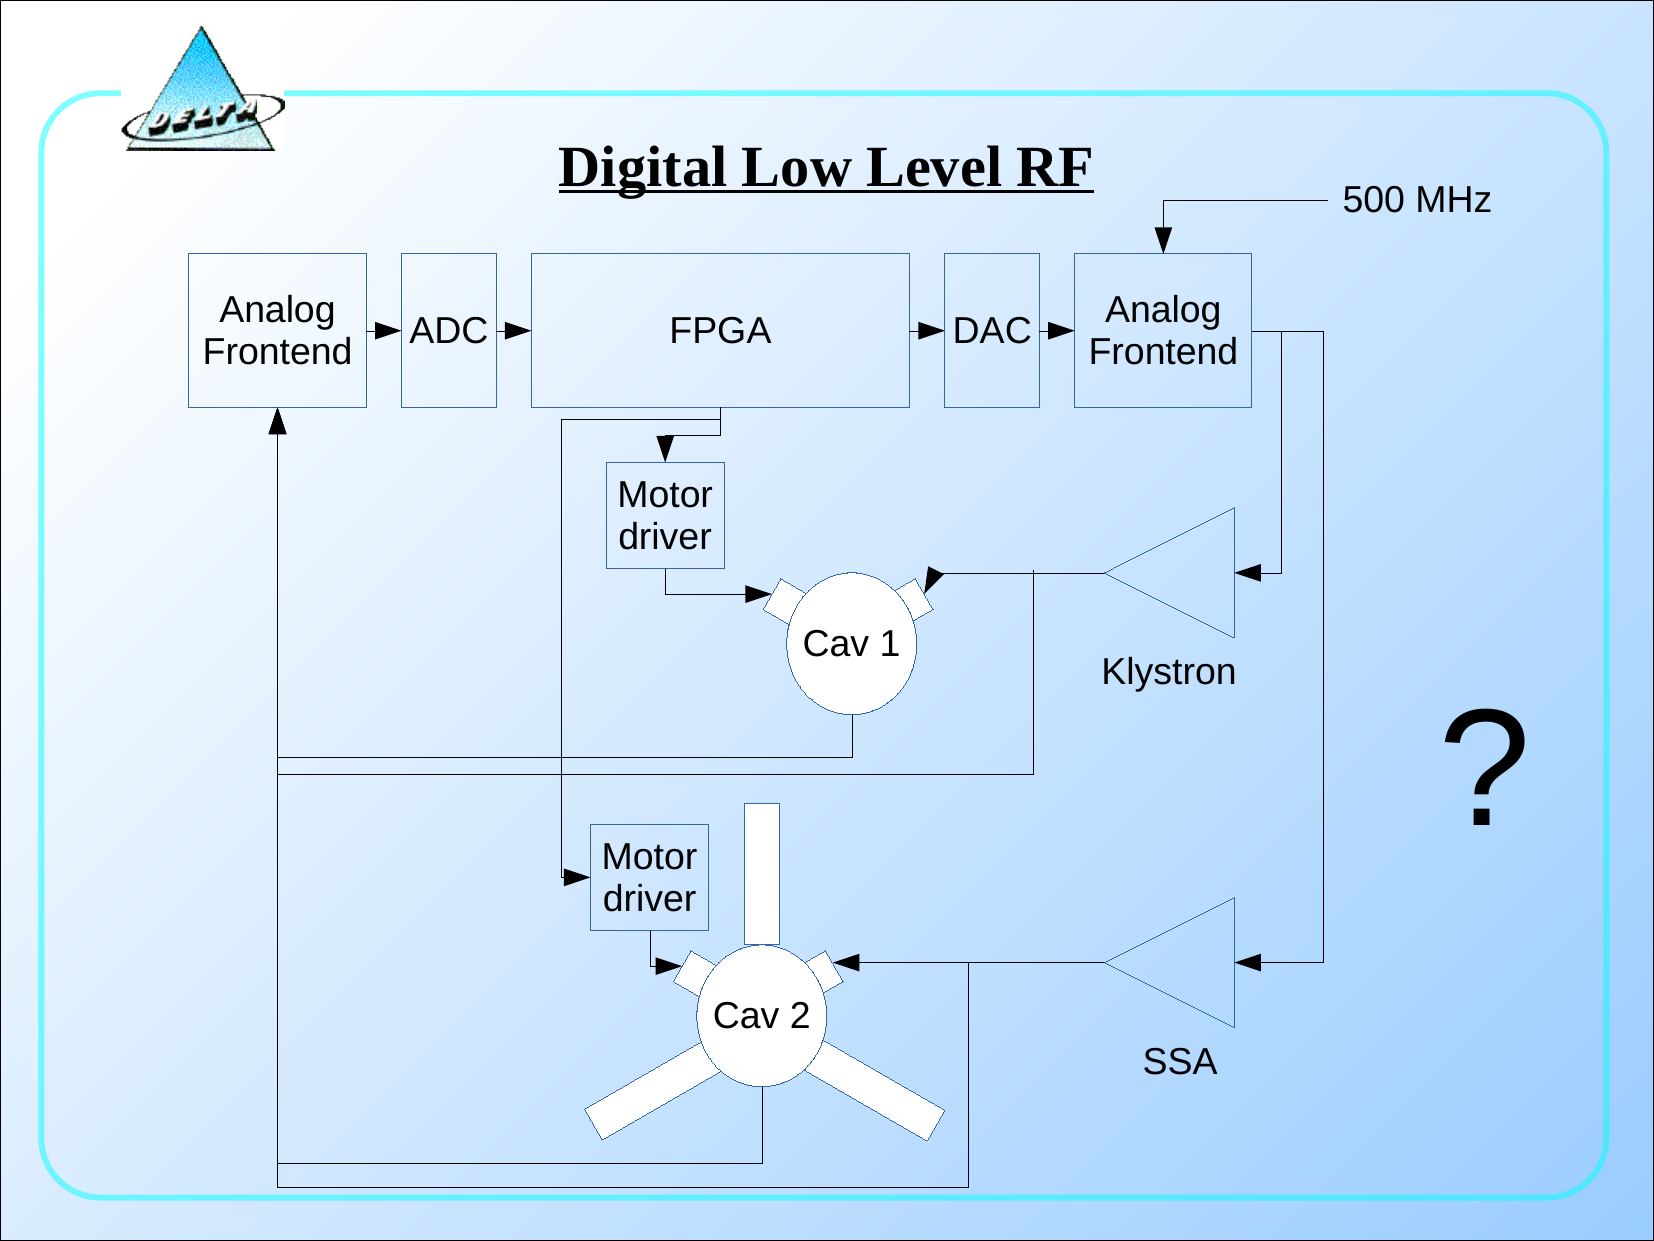

Digital Low Level RF
500 MHz
Analog
Frontend
ADC
FPGA
DAC
Analog
Frontend
Motor
driver
Cav 1
Klystron
?
Motor
driver
Cav 2
SSA